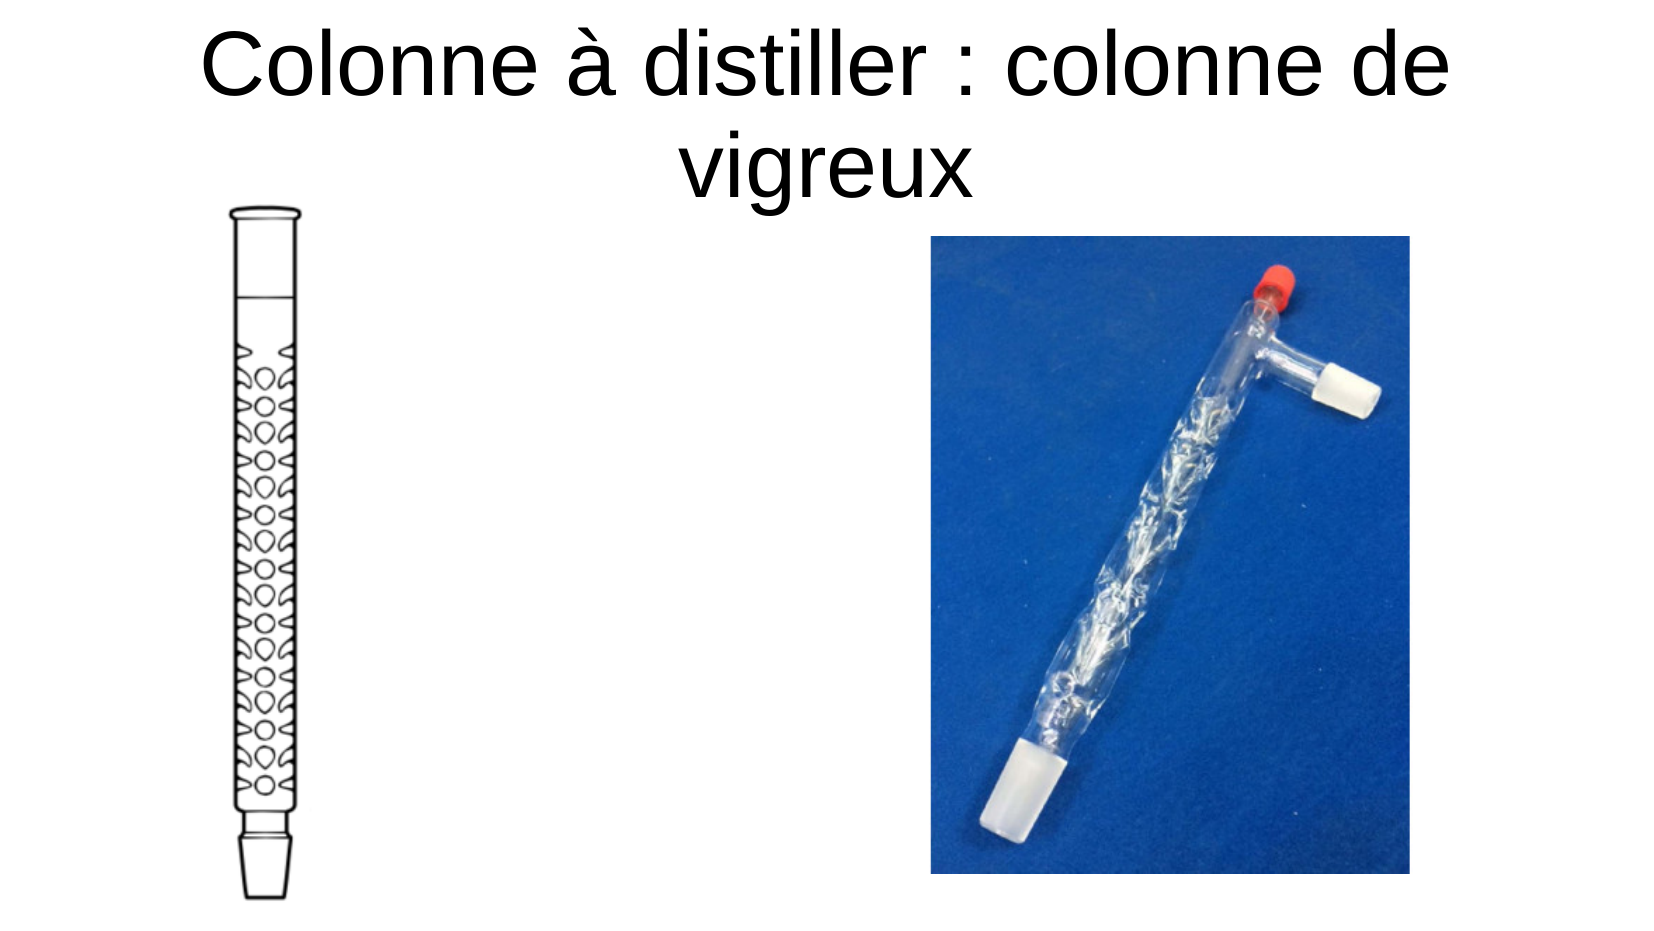

# Colonne à distiller : colonne de vigreux